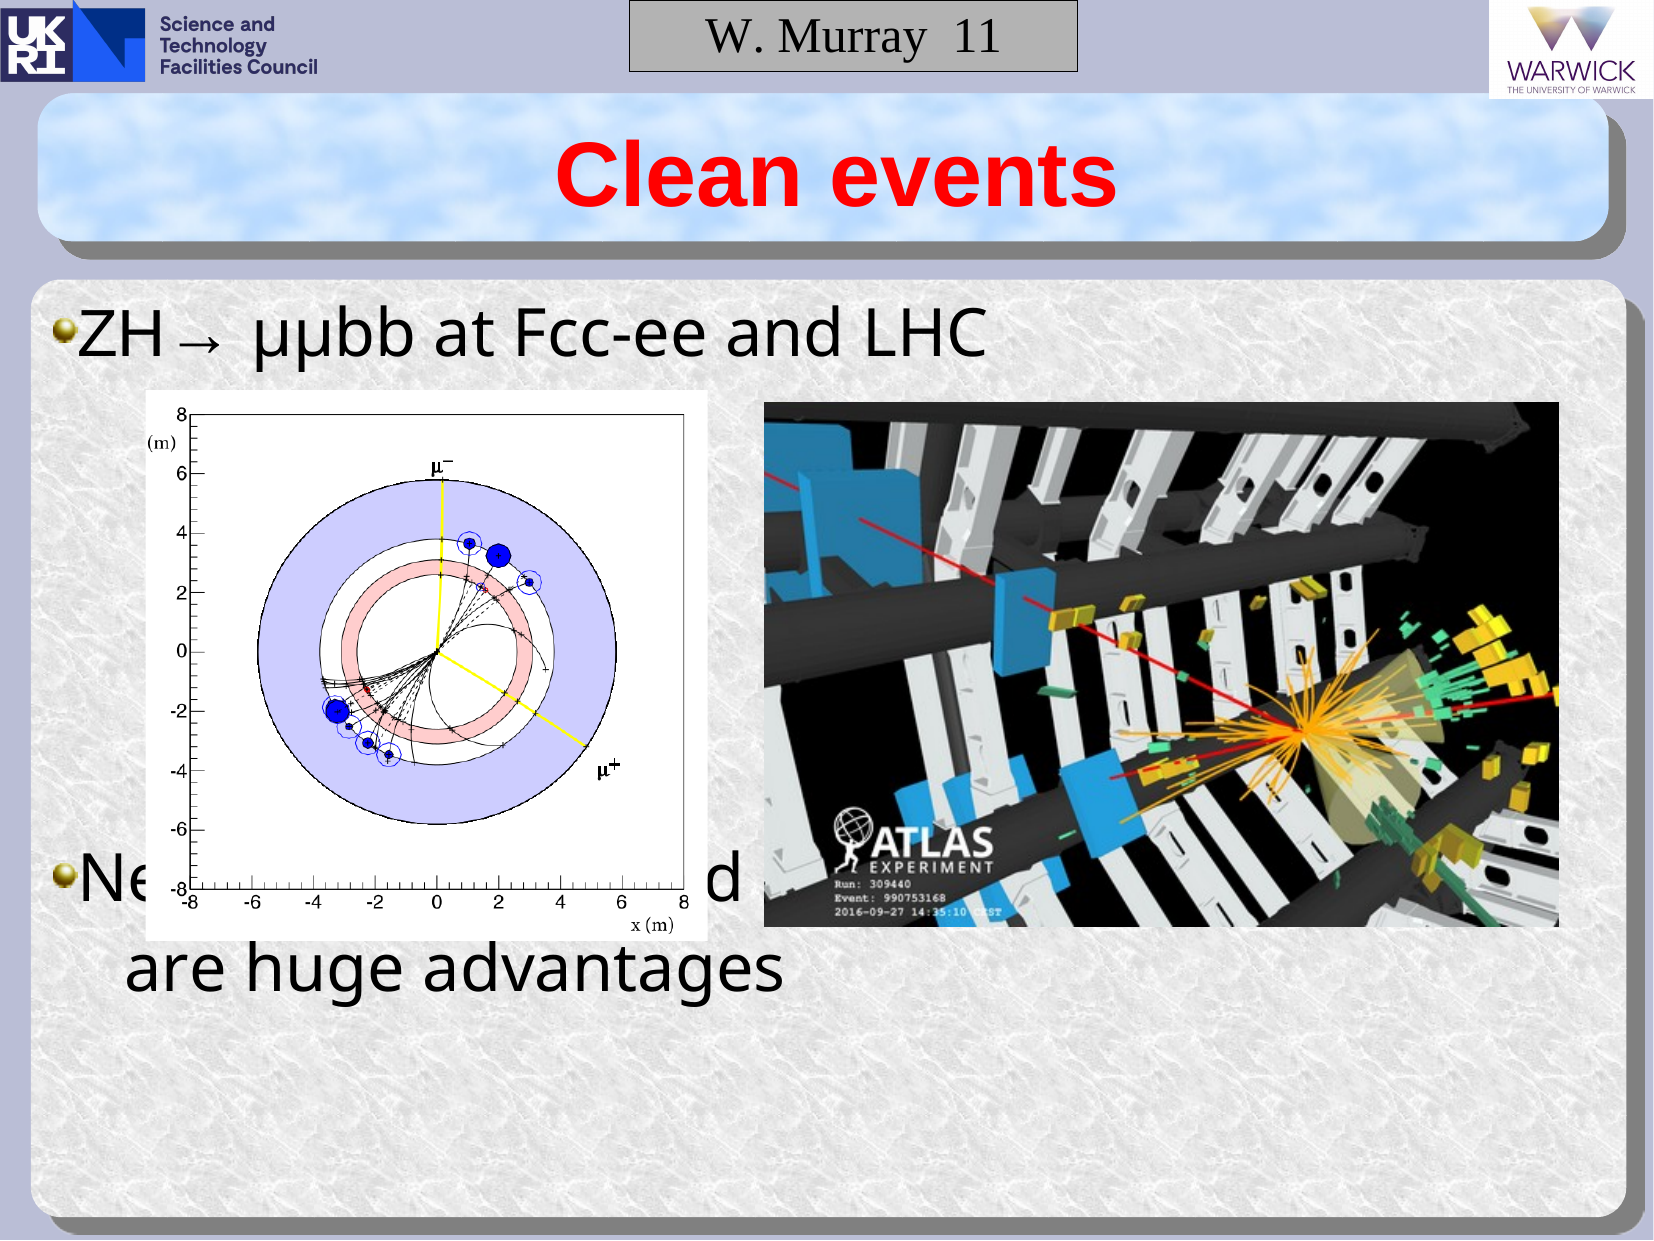

# Clean events
ZH→ μμbb at Fcc-ee and LHC
Negligible pileup and conservation of energy are huge advantages